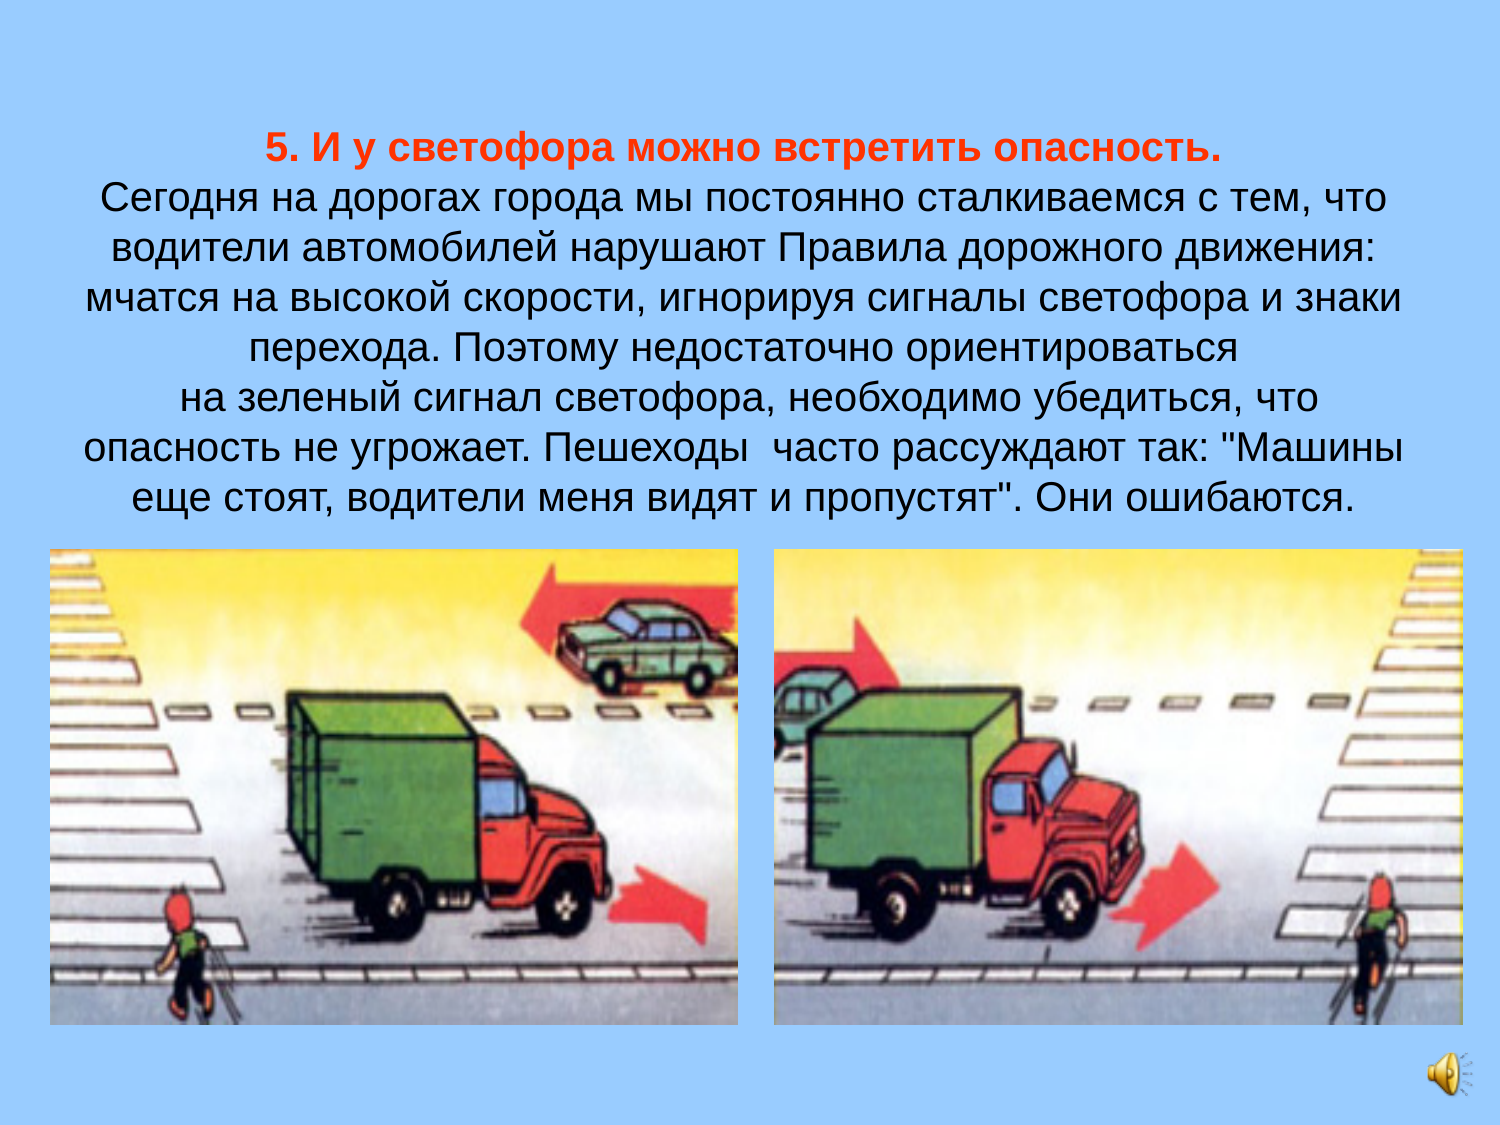

5. И у светофора можно встретить опасность.
Сегодня на дорогах города мы постоянно сталкиваемся с тем, что водители автомобилей нарушают Правила дорожного движения: мчатся на высокой скорости, игнорируя сигналы светофора и знаки перехода. Поэтому недостаточно ориентироваться
 на зеленый сигнал светофора, необходимо убедиться, что опасность не угрожает. Пешеходы часто рассуждают так: "Машины еще стоят, водители меня видят и пропустят". Они ошибаются.